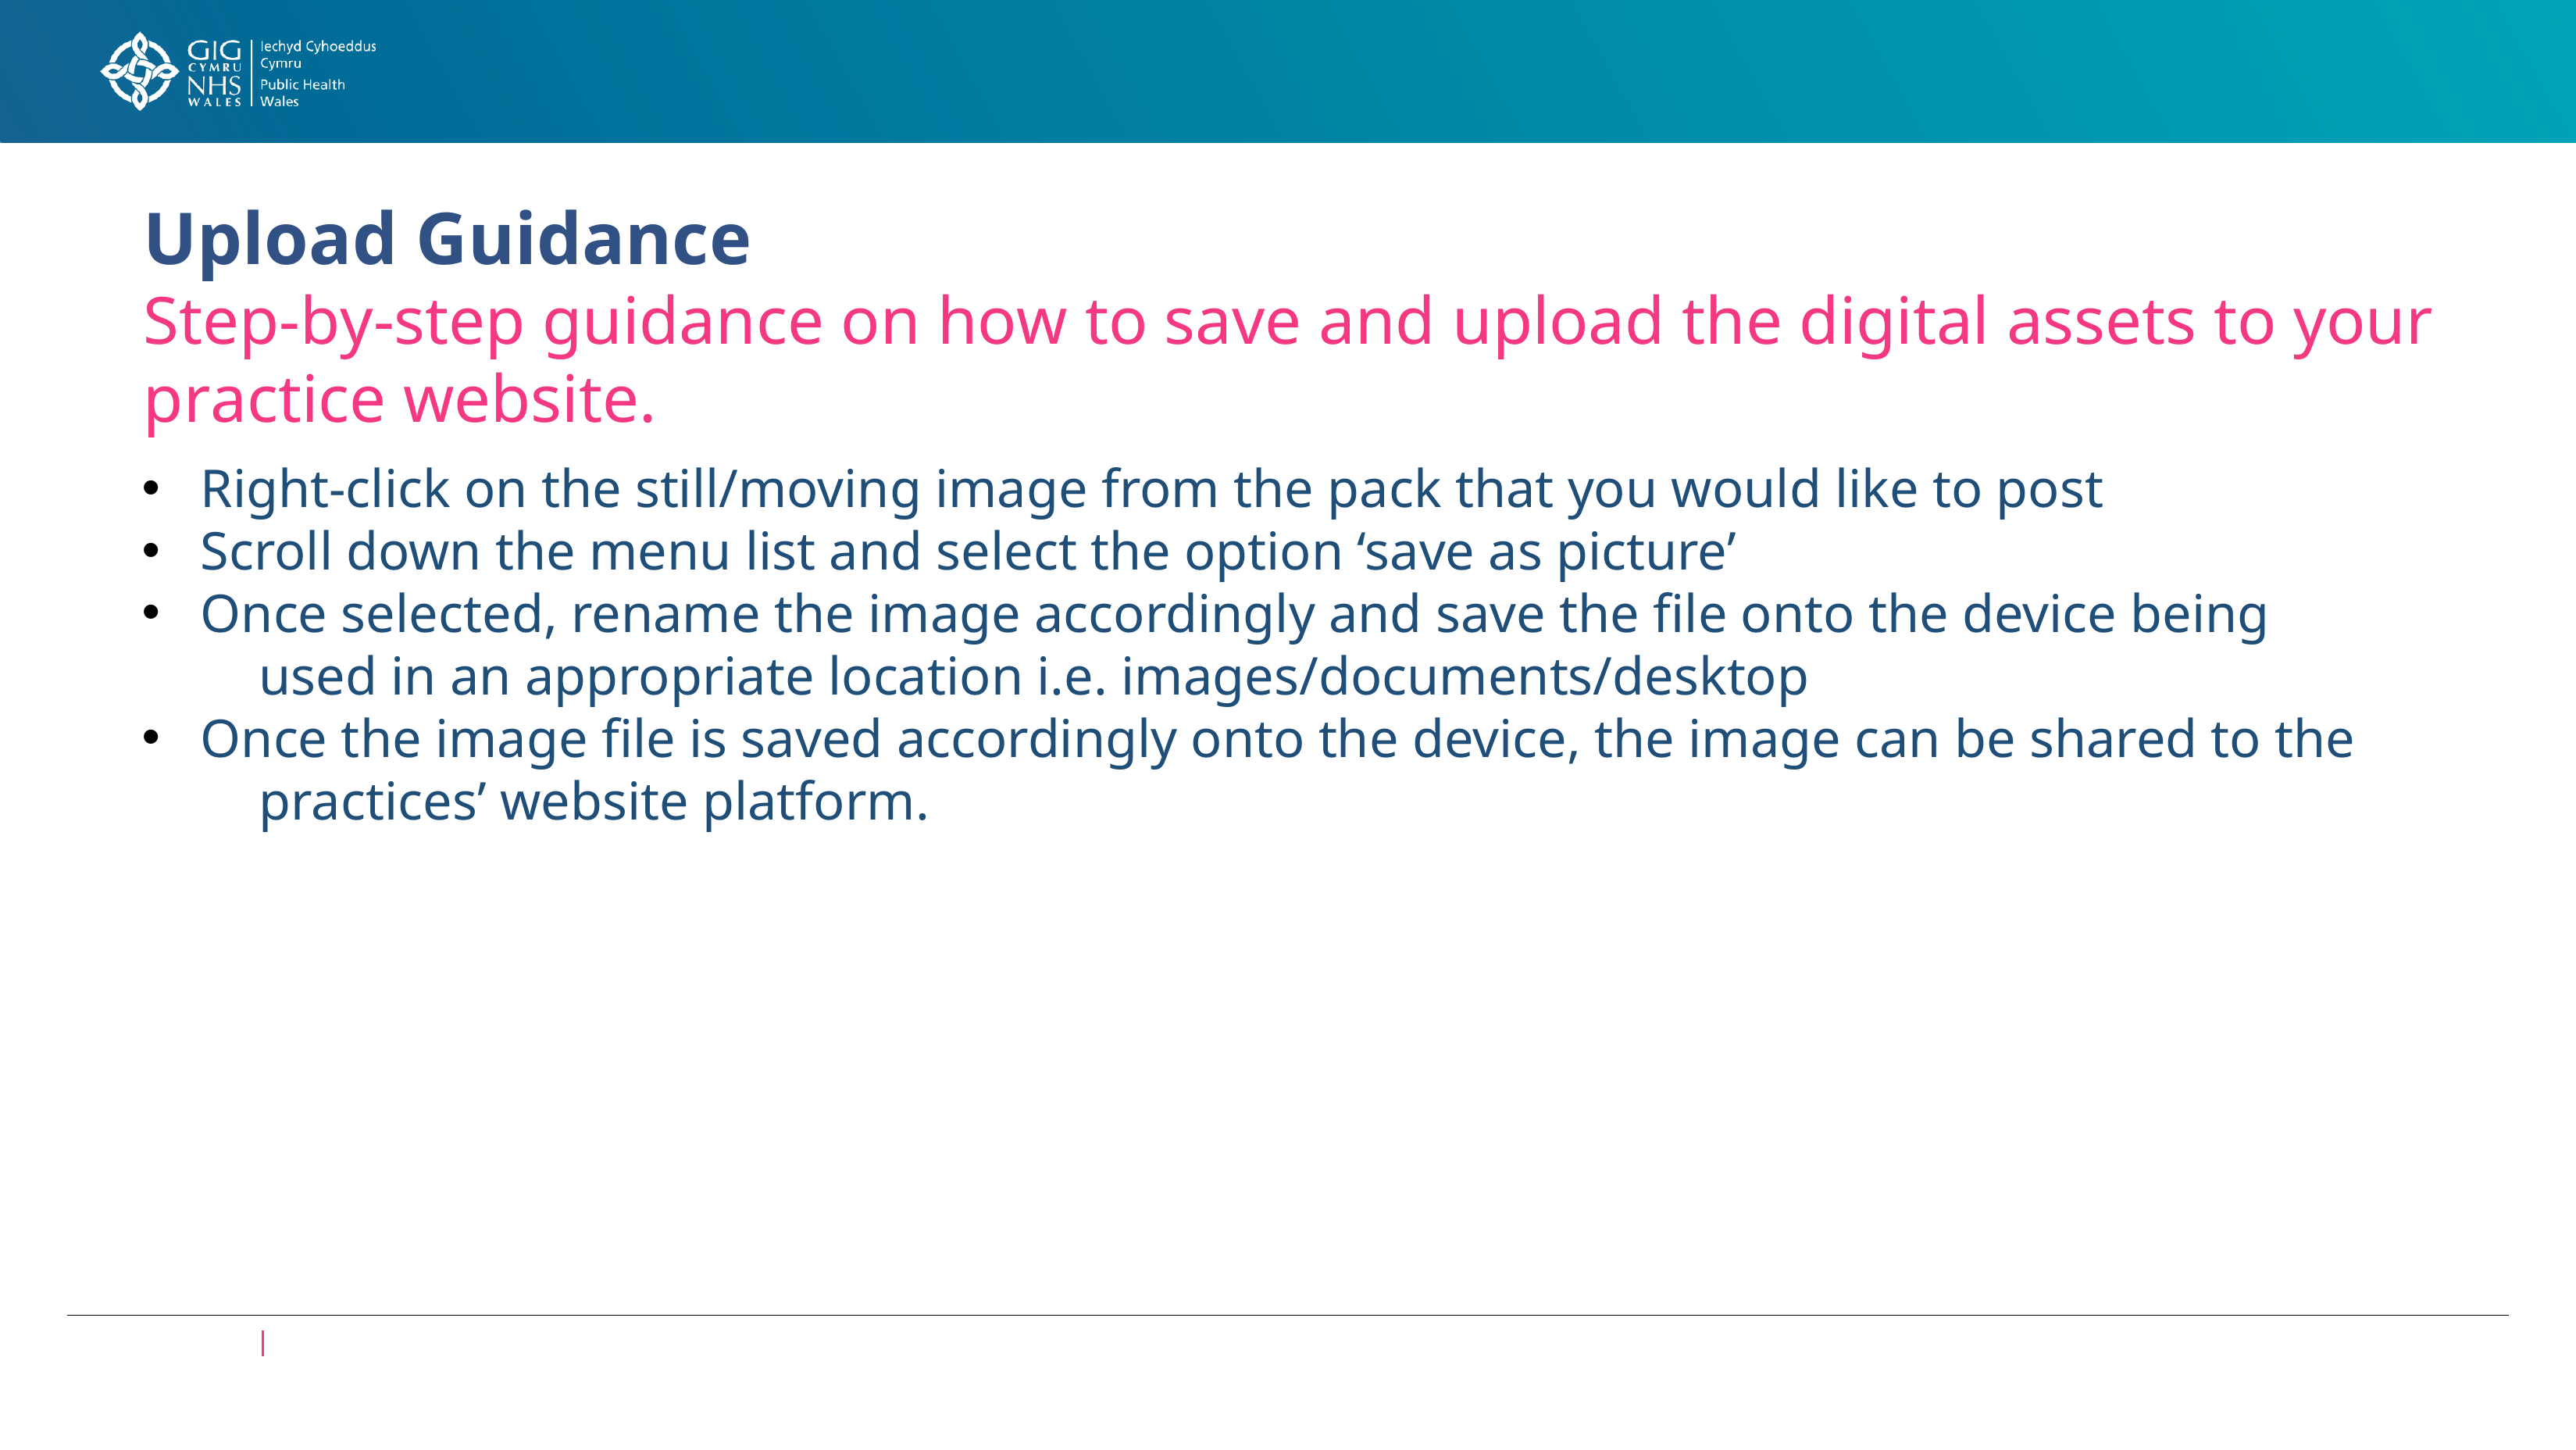

Upload Guidance
Step-by-step guidance on how to save and upload the digital assets to your practice website.
Right-click on the still/moving image from the pack that you would like to post
Scroll down the menu list and select the option ‘save as picture’
Once selected, rename the image accordingly and save the file onto the device being used in an appropriate location i.e. images/documents/desktop
Once the image file is saved accordingly onto the device, the image can be shared to the practices’ website platform.